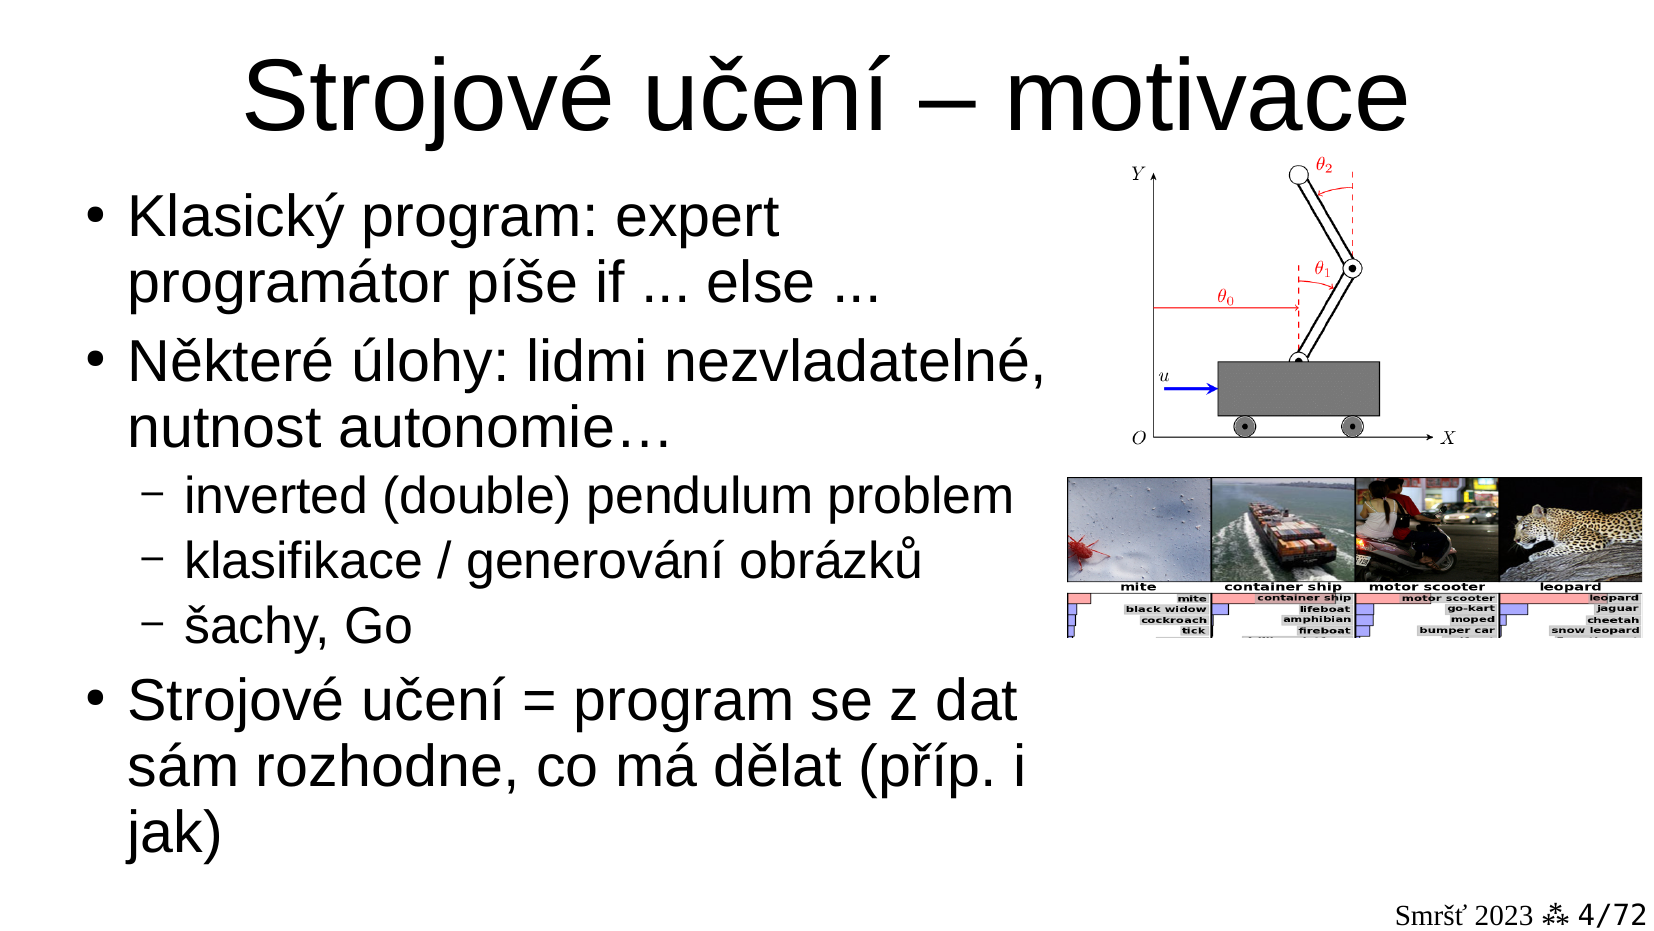

# Strojové učení – motivace
Klasický program: expert programátor píše if ... else ...
Některé úlohy: lidmi nezvladatelné, nutnost autonomie…
inverted (double) pendulum problem
klasifikace / generování obrázků
šachy, Go
Strojové učení = program se z dat sám rozhodne, co má dělat (příp. i jak)
4